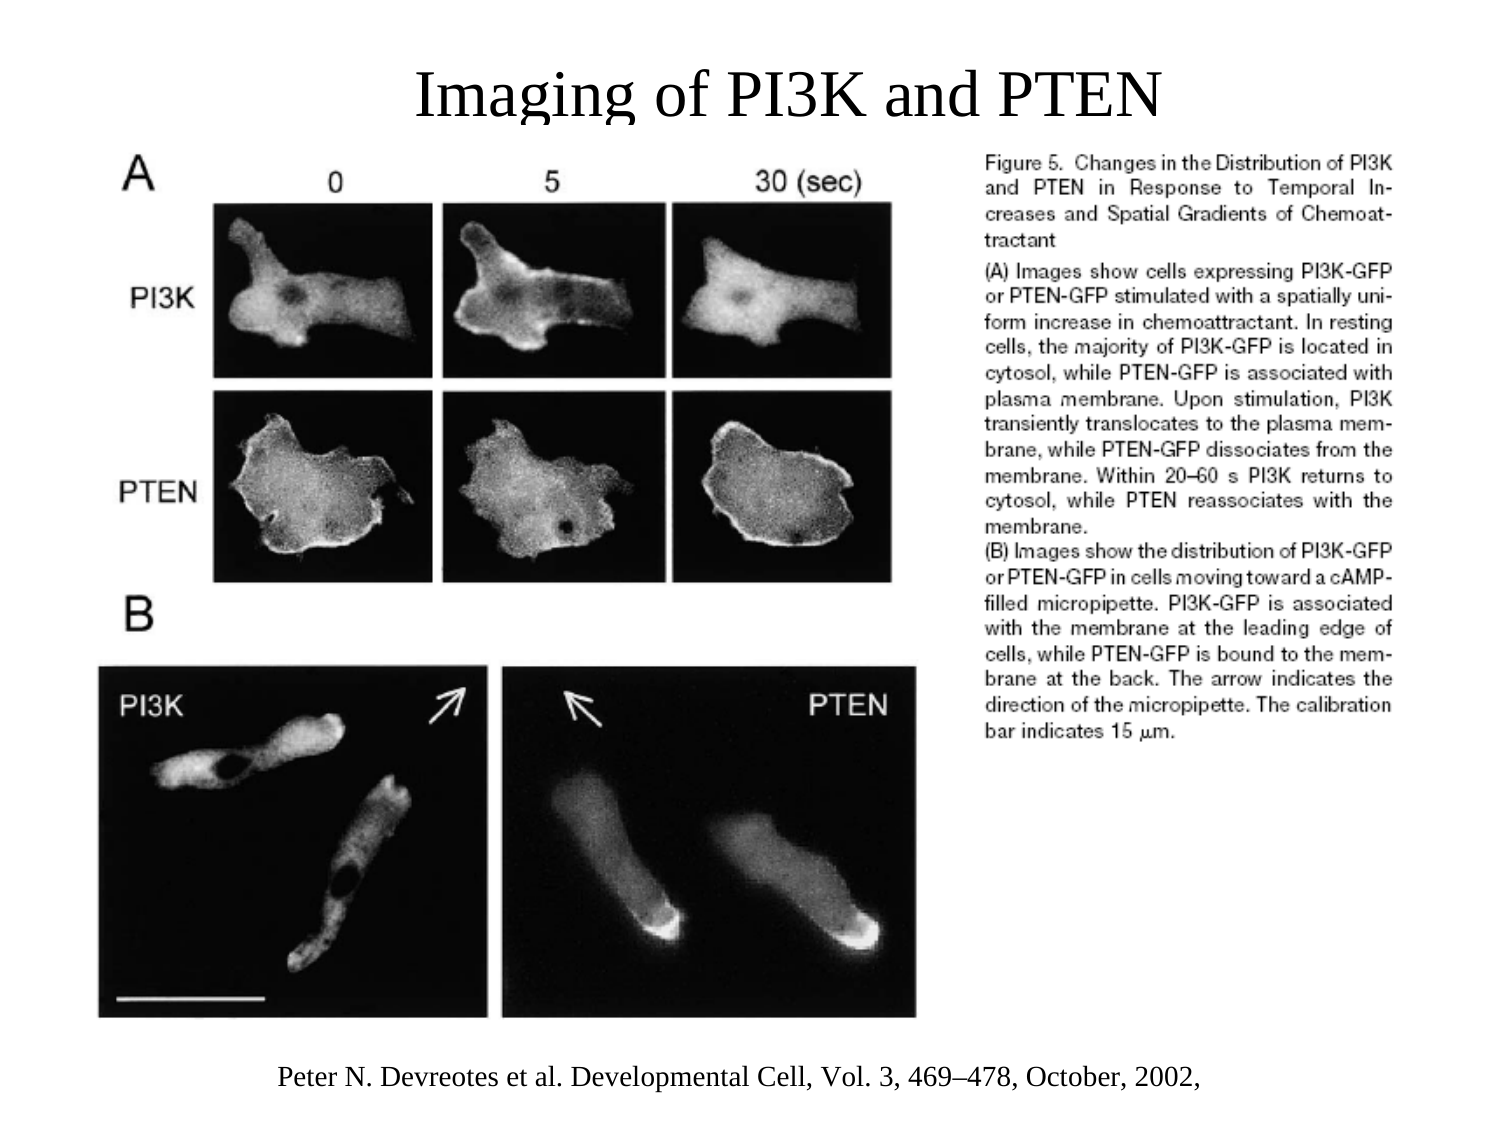

Imaging of PI3K and PTEN
Peter N. Devreotes et al. Developmental Cell, Vol. 3, 469–478, October, 2002,